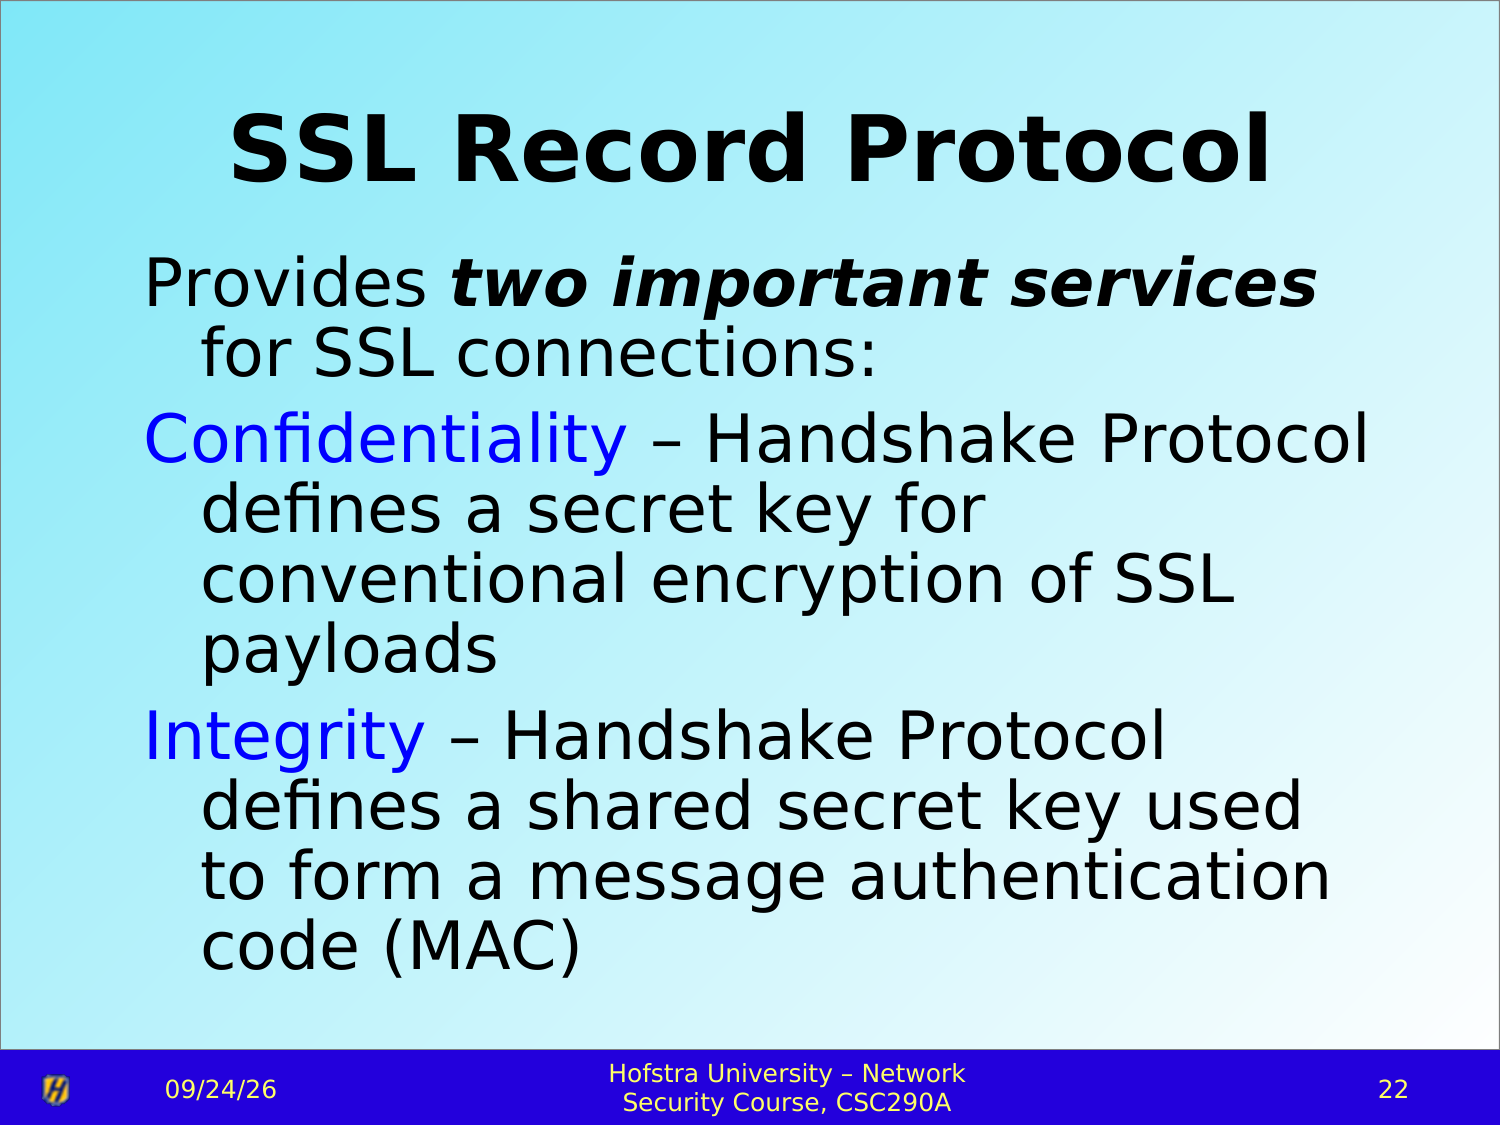

# SSL Record Protocol
Provides two important services for SSL connections:
Confidentiality – Handshake Protocol defines a secret key for conventional encryption of SSL payloads
Integrity – Handshake Protocol defines a shared secret key used to form a message authentication code (MAC)
22